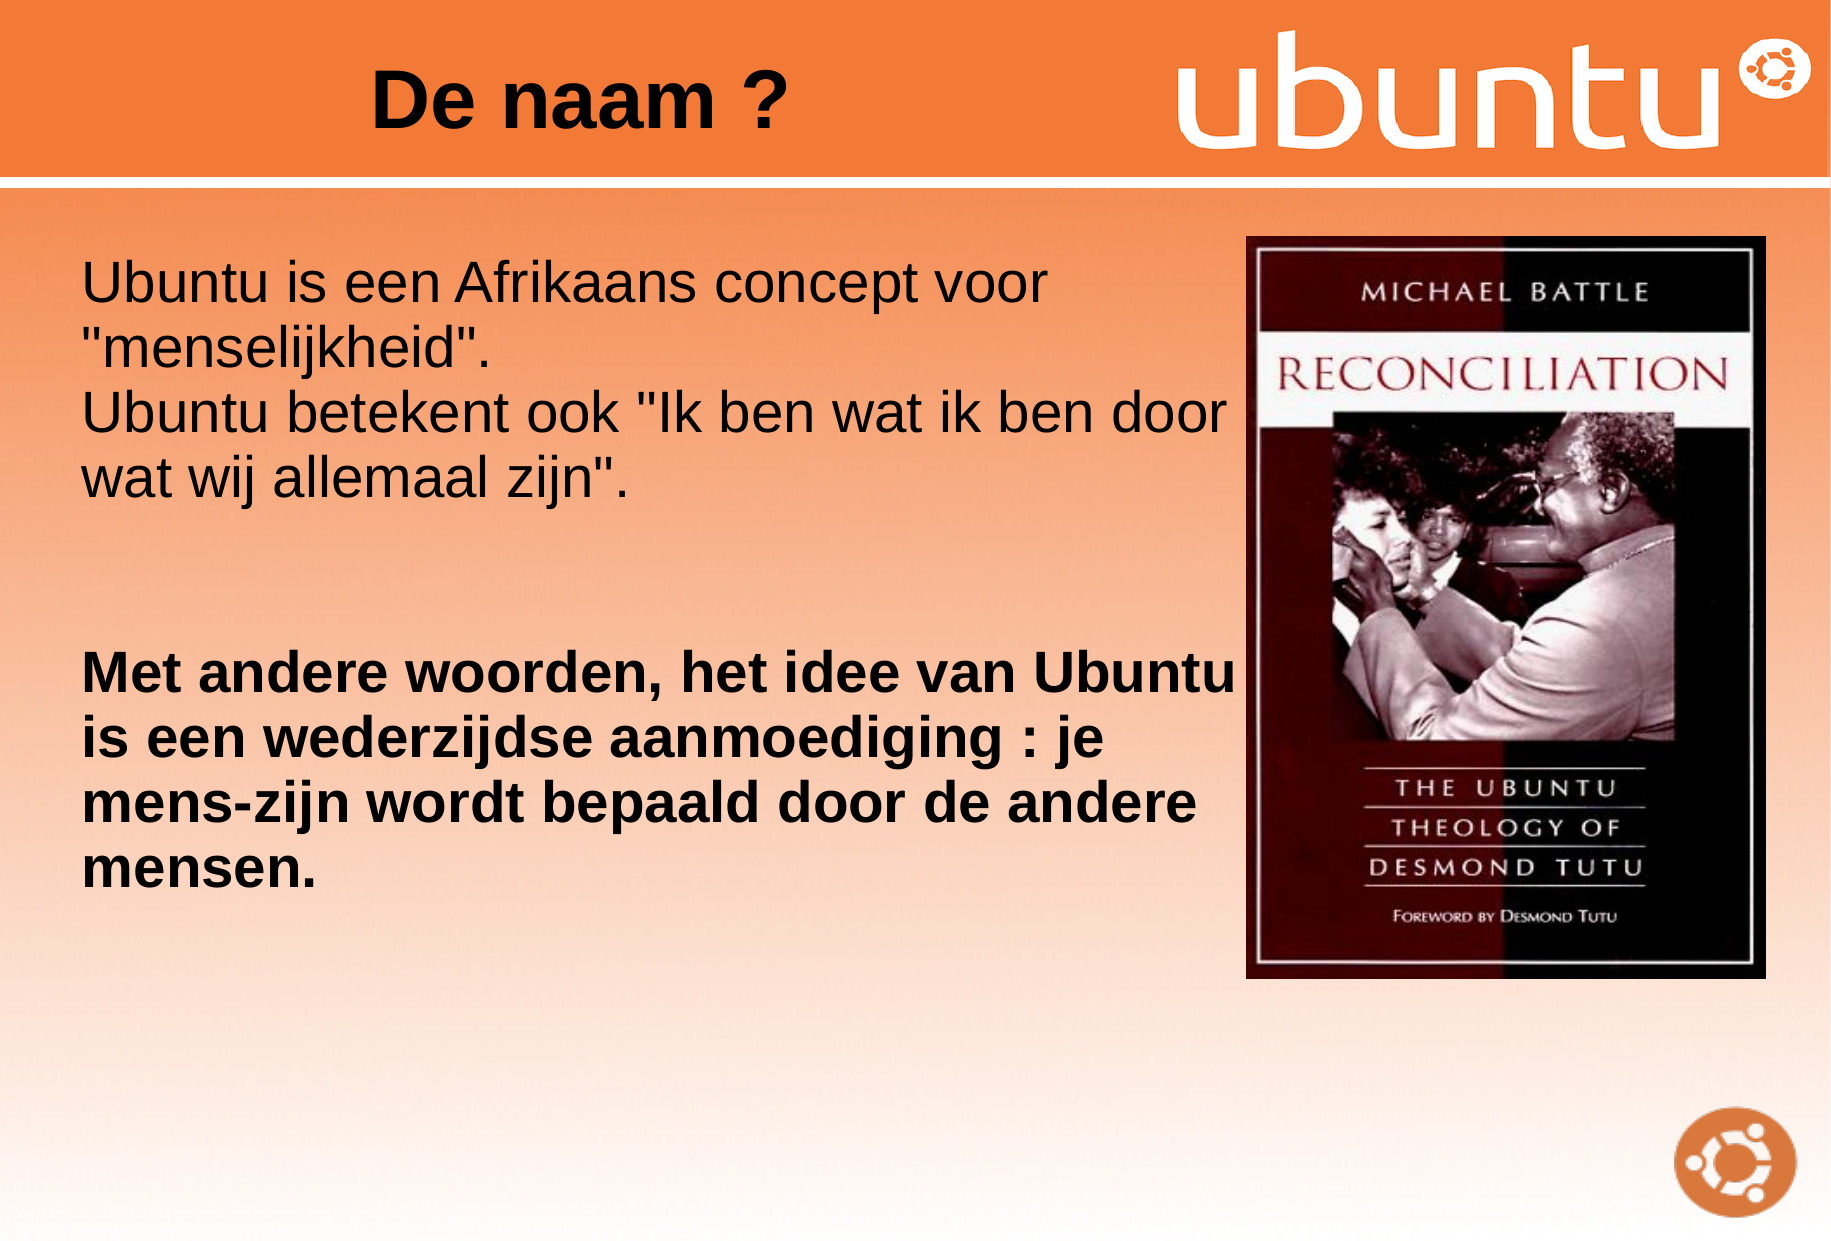

# De naam ?
Ubuntu is een Afrikaans concept voor "menselijkheid".
Ubuntu betekent ook "Ik ben wat ik ben door wat wij allemaal zijn".
Met andere woorden, het idee van Ubuntu is een wederzijdse aanmoediging : je mens-zijn wordt bepaald door de andere mensen.